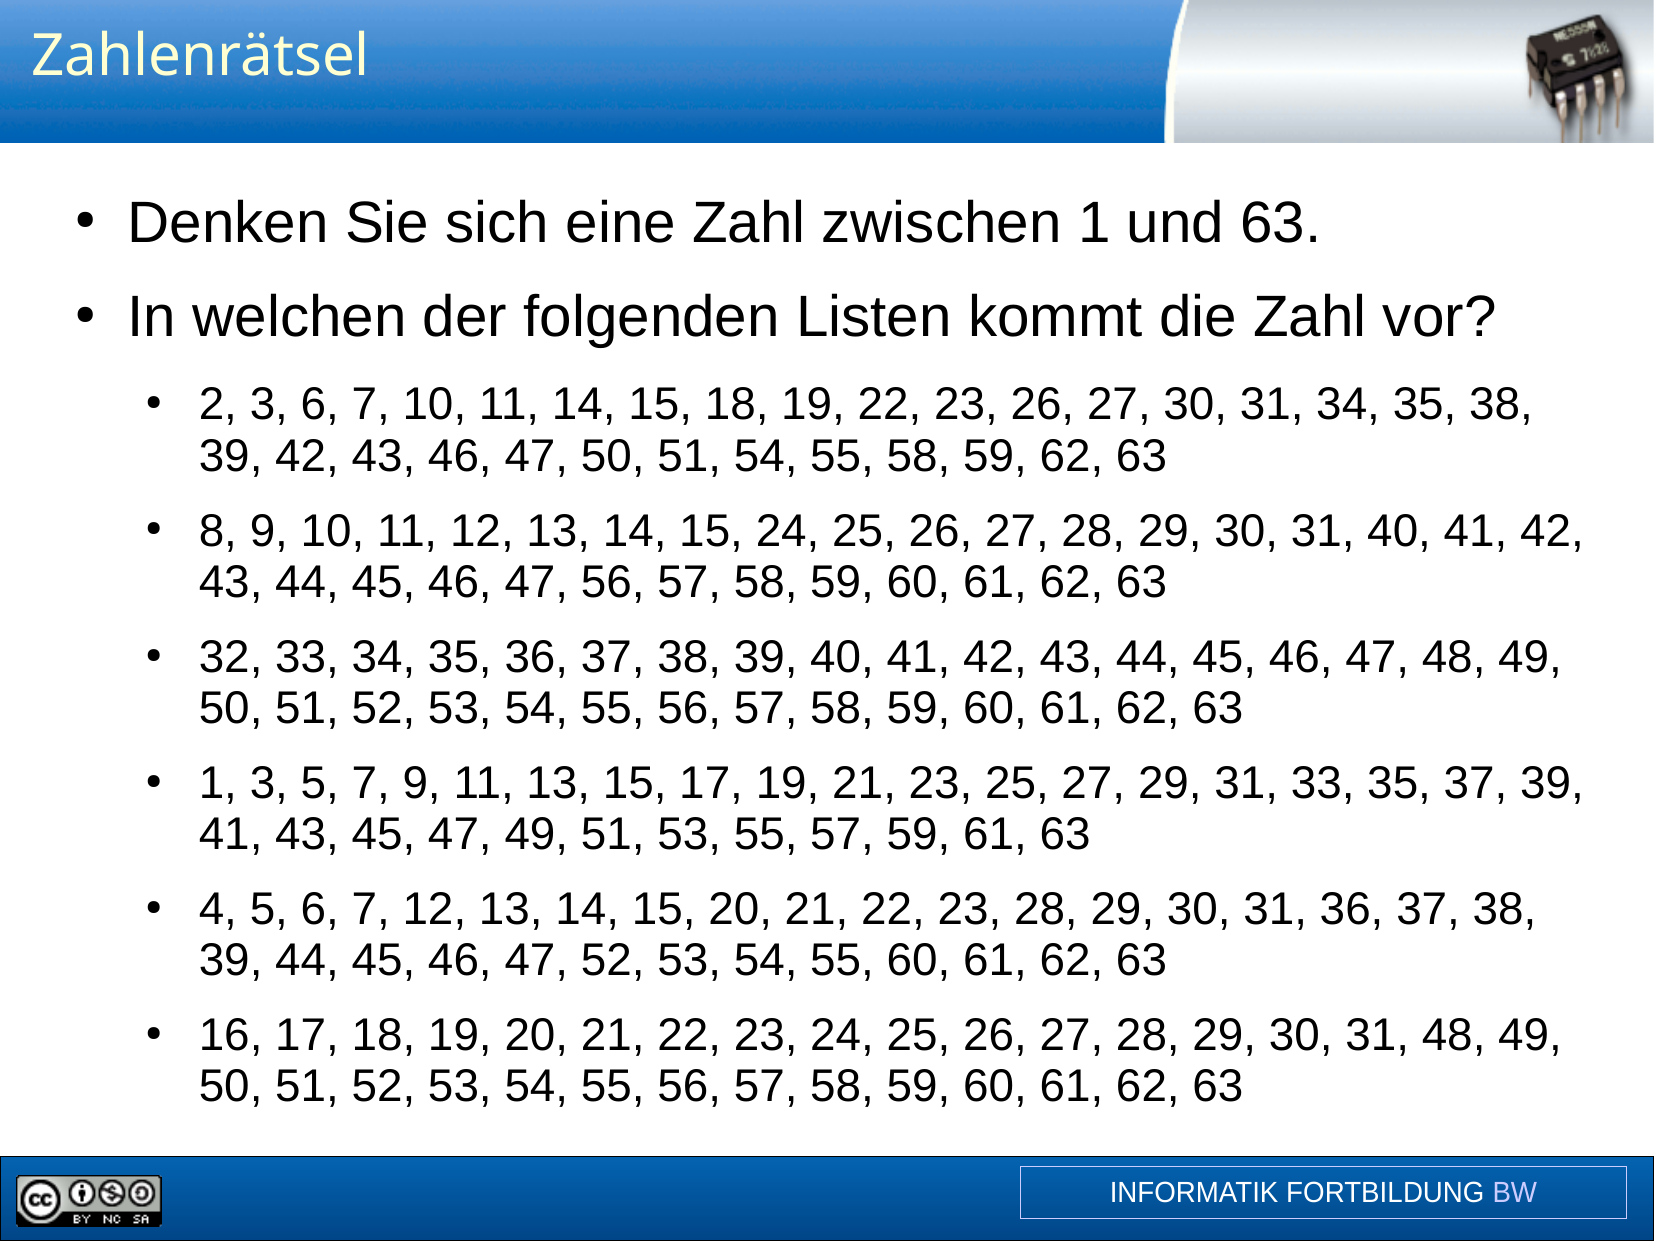

# Zahlenrätsel
Denken Sie sich eine Zahl zwischen 1 und 63.
In welchen der folgenden Listen kommt die Zahl vor?
2, 3, 6, 7, 10, 11, 14, 15, 18, 19, 22, 23, 26, 27, 30, 31, 34, 35, 38, 39, 42, 43, 46, 47, 50, 51, 54, 55, 58, 59, 62, 63
8, 9, 10, 11, 12, 13, 14, 15, 24, 25, 26, 27, 28, 29, 30, 31, 40, 41, 42, 43, 44, 45, 46, 47, 56, 57, 58, 59, 60, 61, 62, 63
32, 33, 34, 35, 36, 37, 38, 39, 40, 41, 42, 43, 44, 45, 46, 47, 48, 49, 50, 51, 52, 53, 54, 55, 56, 57, 58, 59, 60, 61, 62, 63
1, 3, 5, 7, 9, 11, 13, 15, 17, 19, 21, 23, 25, 27, 29, 31, 33, 35, 37, 39, 41, 43, 45, 47, 49, 51, 53, 55, 57, 59, 61, 63
4, 5, 6, 7, 12, 13, 14, 15, 20, 21, 22, 23, 28, 29, 30, 31, 36, 37, 38, 39, 44, 45, 46, 47, 52, 53, 54, 55, 60, 61, 62, 63
16, 17, 18, 19, 20, 21, 22, 23, 24, 25, 26, 27, 28, 29, 30, 31, 48, 49, 50, 51, 52, 53, 54, 55, 56, 57, 58, 59, 60, 61, 62, 63